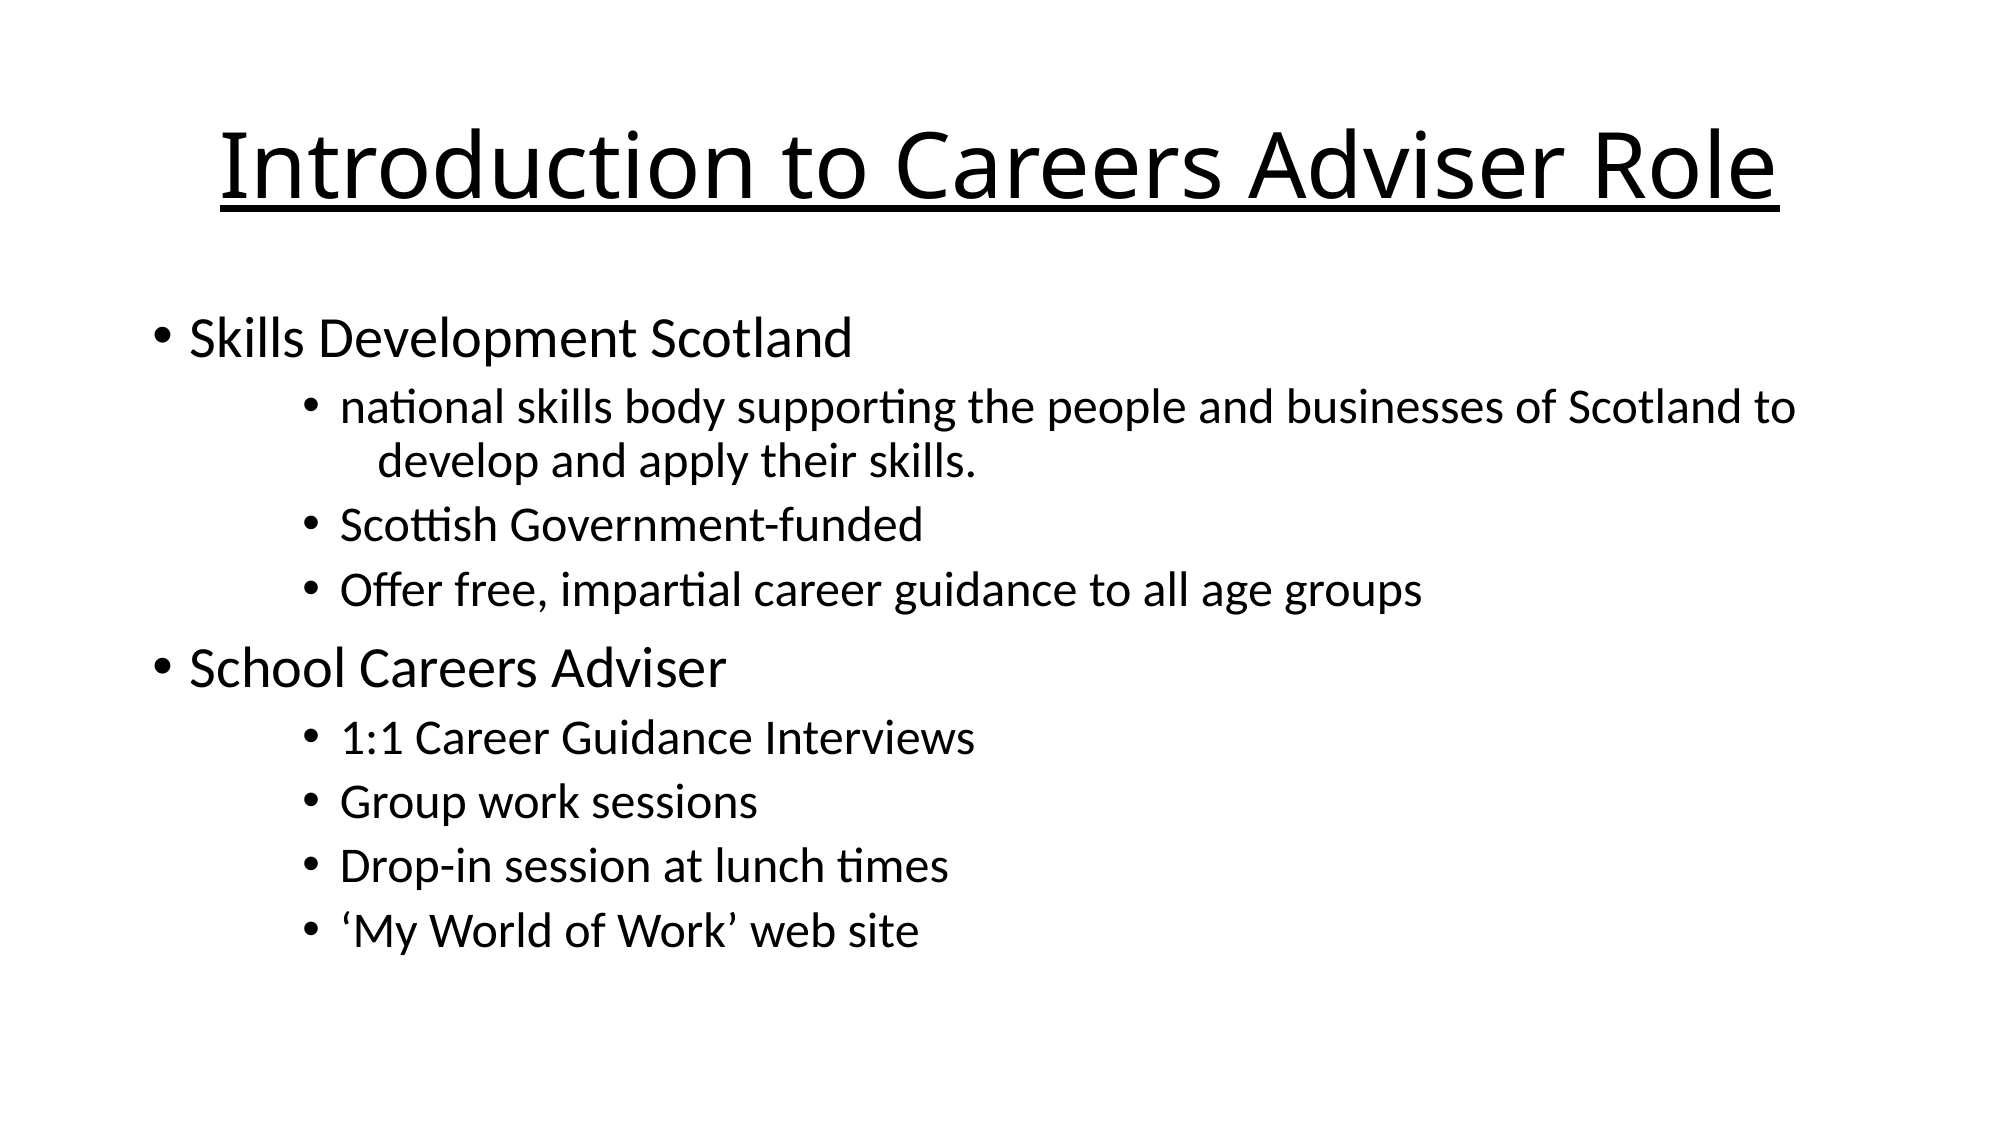

# Introduction to Careers Adviser Role
Skills Development Scotland
national skills body supporting the people and businesses of Scotland to develop and apply their skills.
Scottish Government-funded
Offer free, impartial career guidance to all age groups
School Careers Adviser
1:1 Career Guidance Interviews
Group work sessions
Drop-in session at lunch times
‘My World of Work’ web site